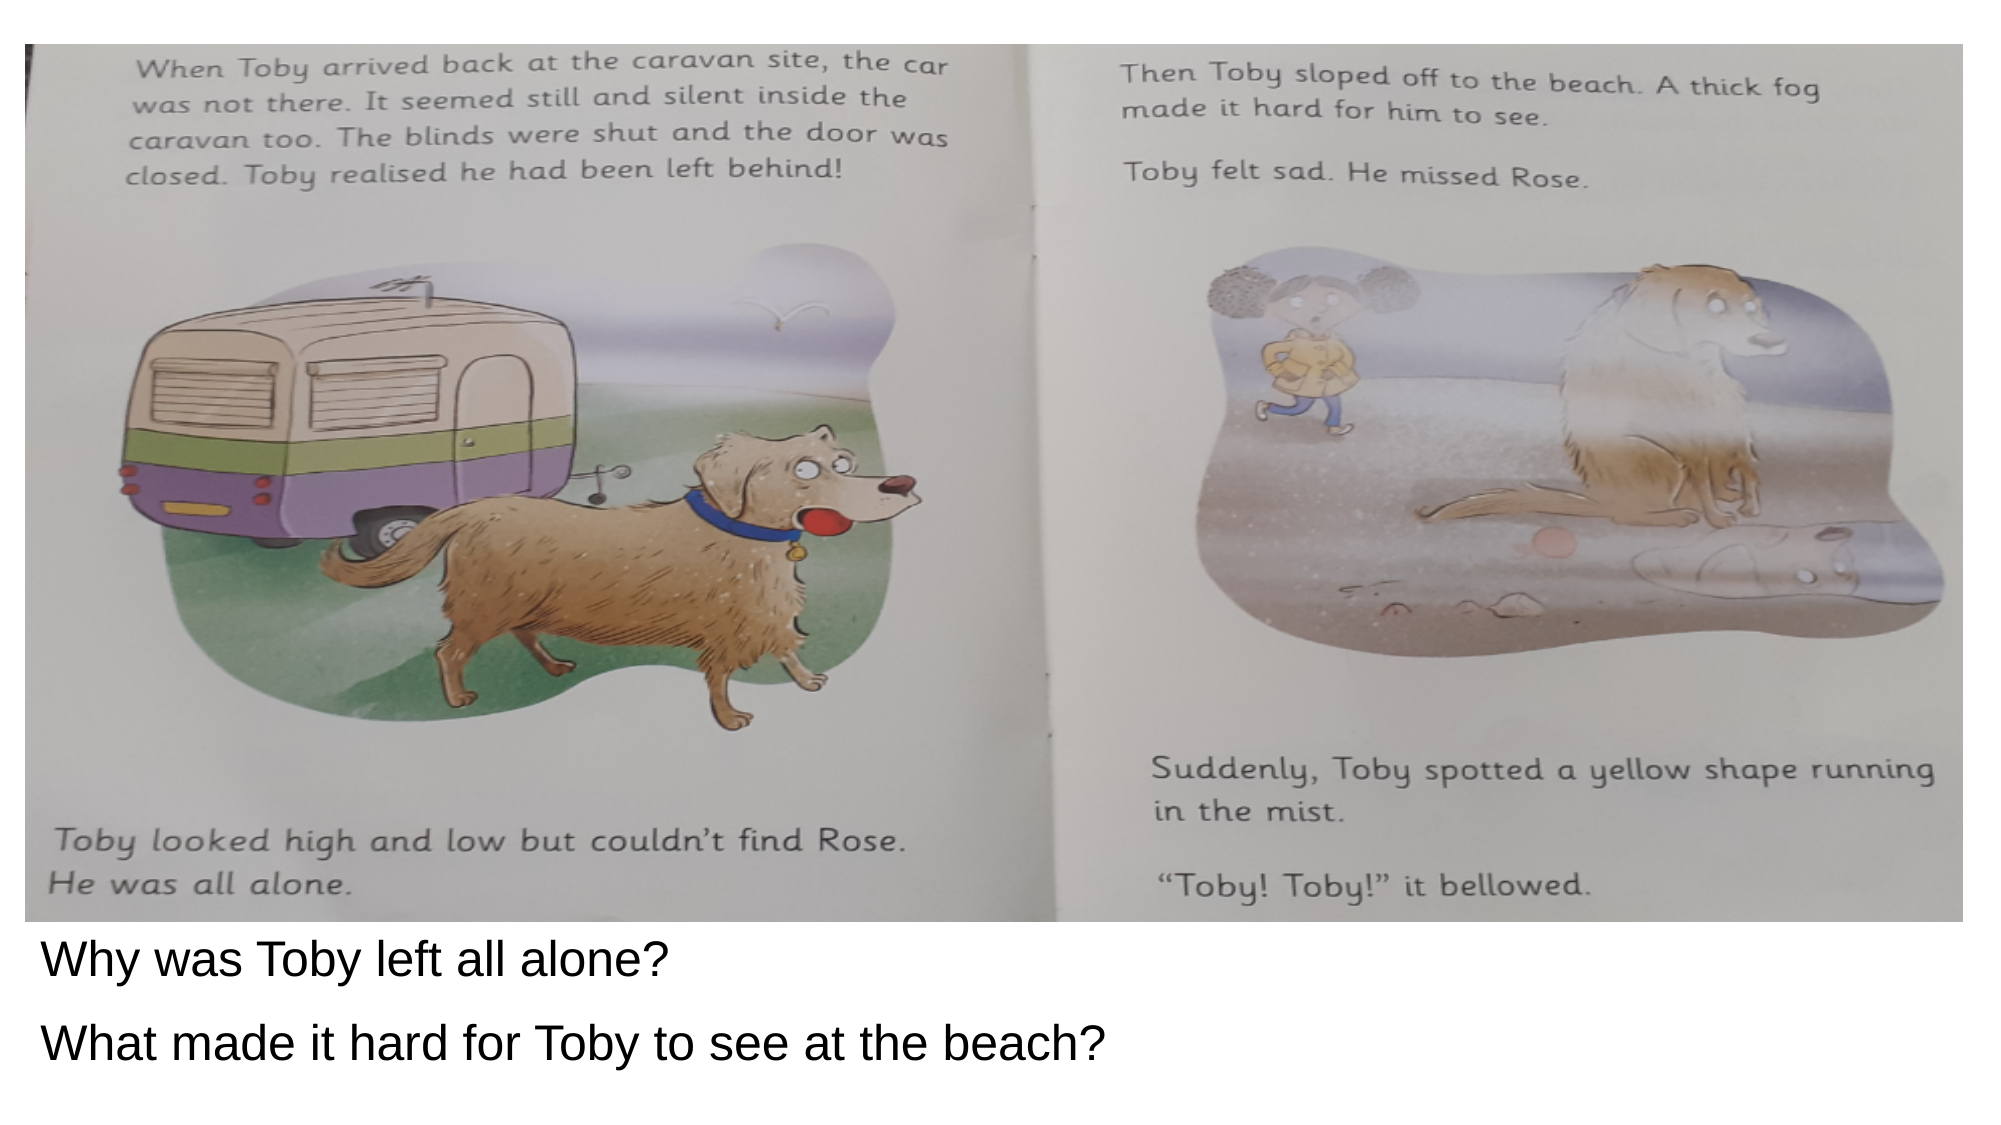

# Why was Toby left all alone?
What made it hard for Toby to see at the beach?